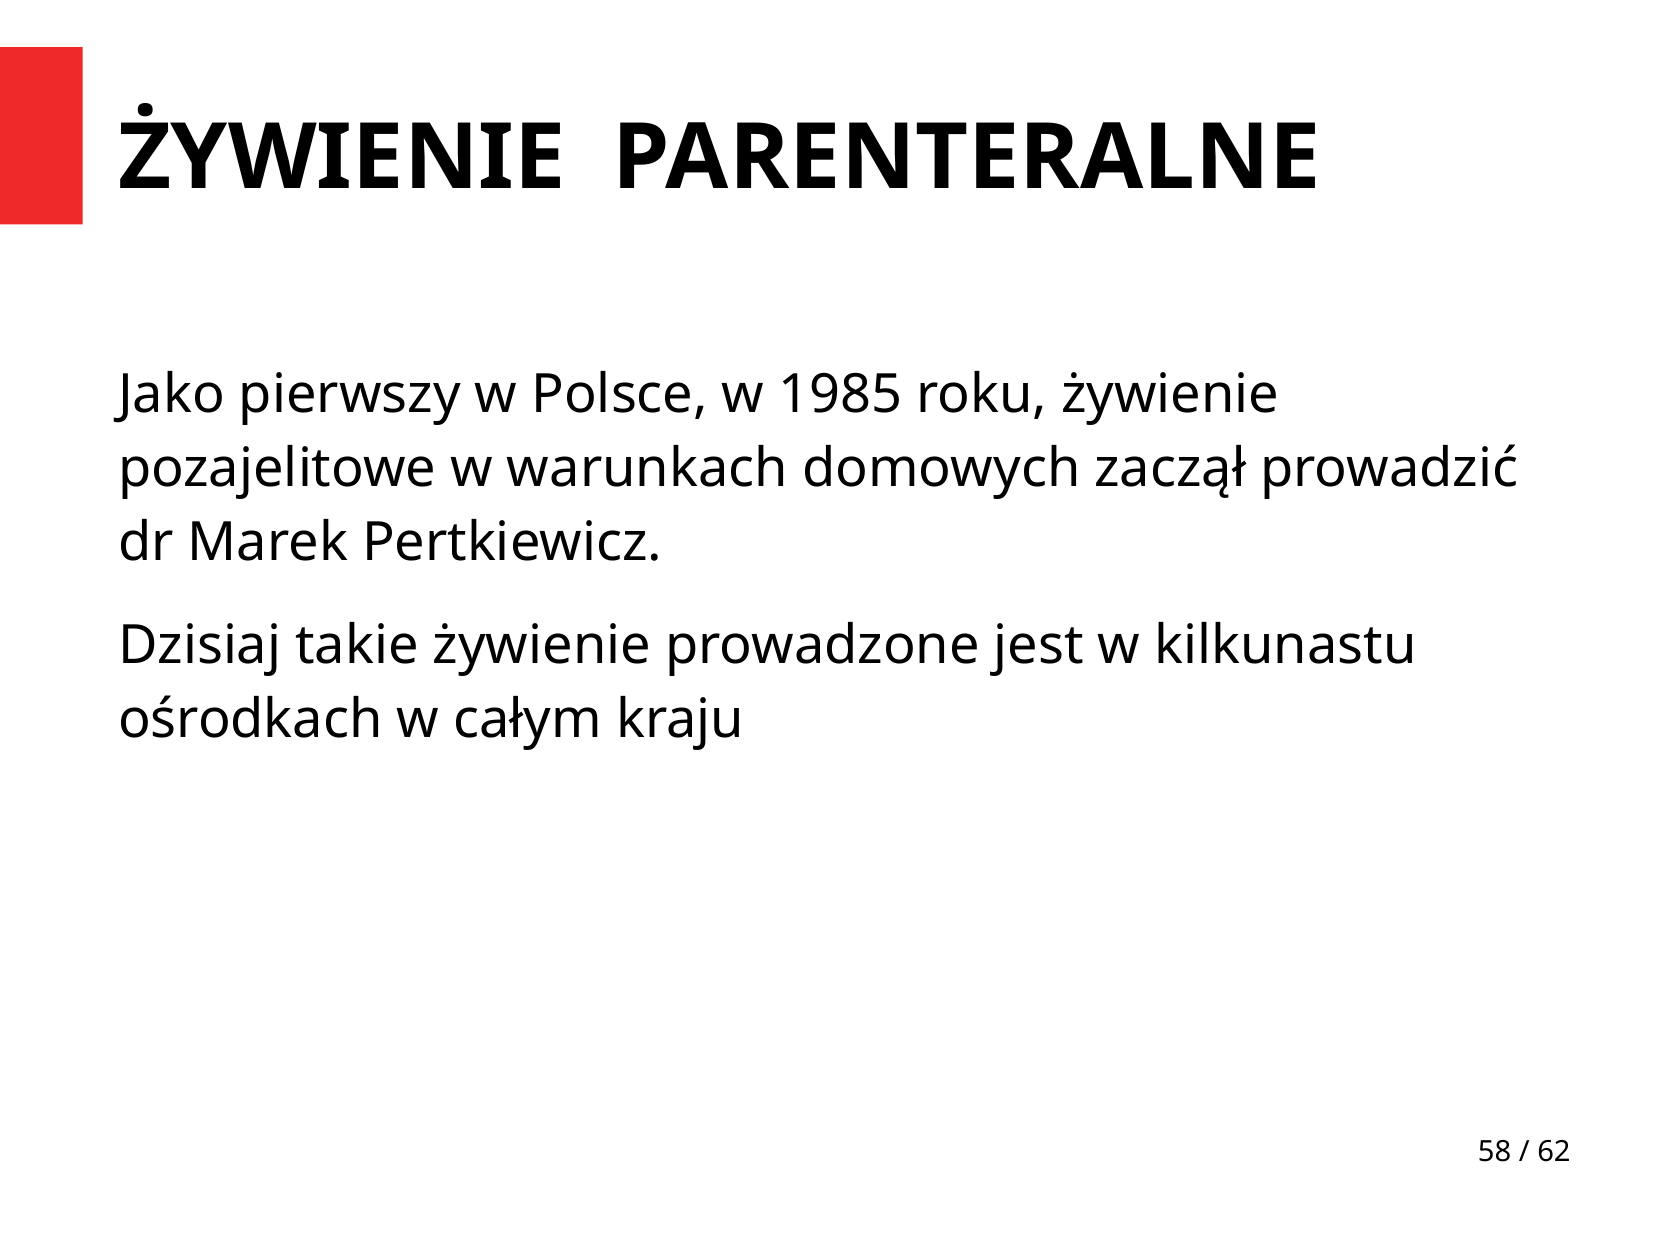

# ŻYWIENIE PARENTERALNE
Jako pierwszy w Polsce, w 1985 roku, żywienie pozajelitowe w warunkach domowych zaczął prowadzić dr Marek Pertkiewicz.
Dzisiaj takie żywienie prowadzone jest w kilkunastu ośrodkach w całym kraju
58